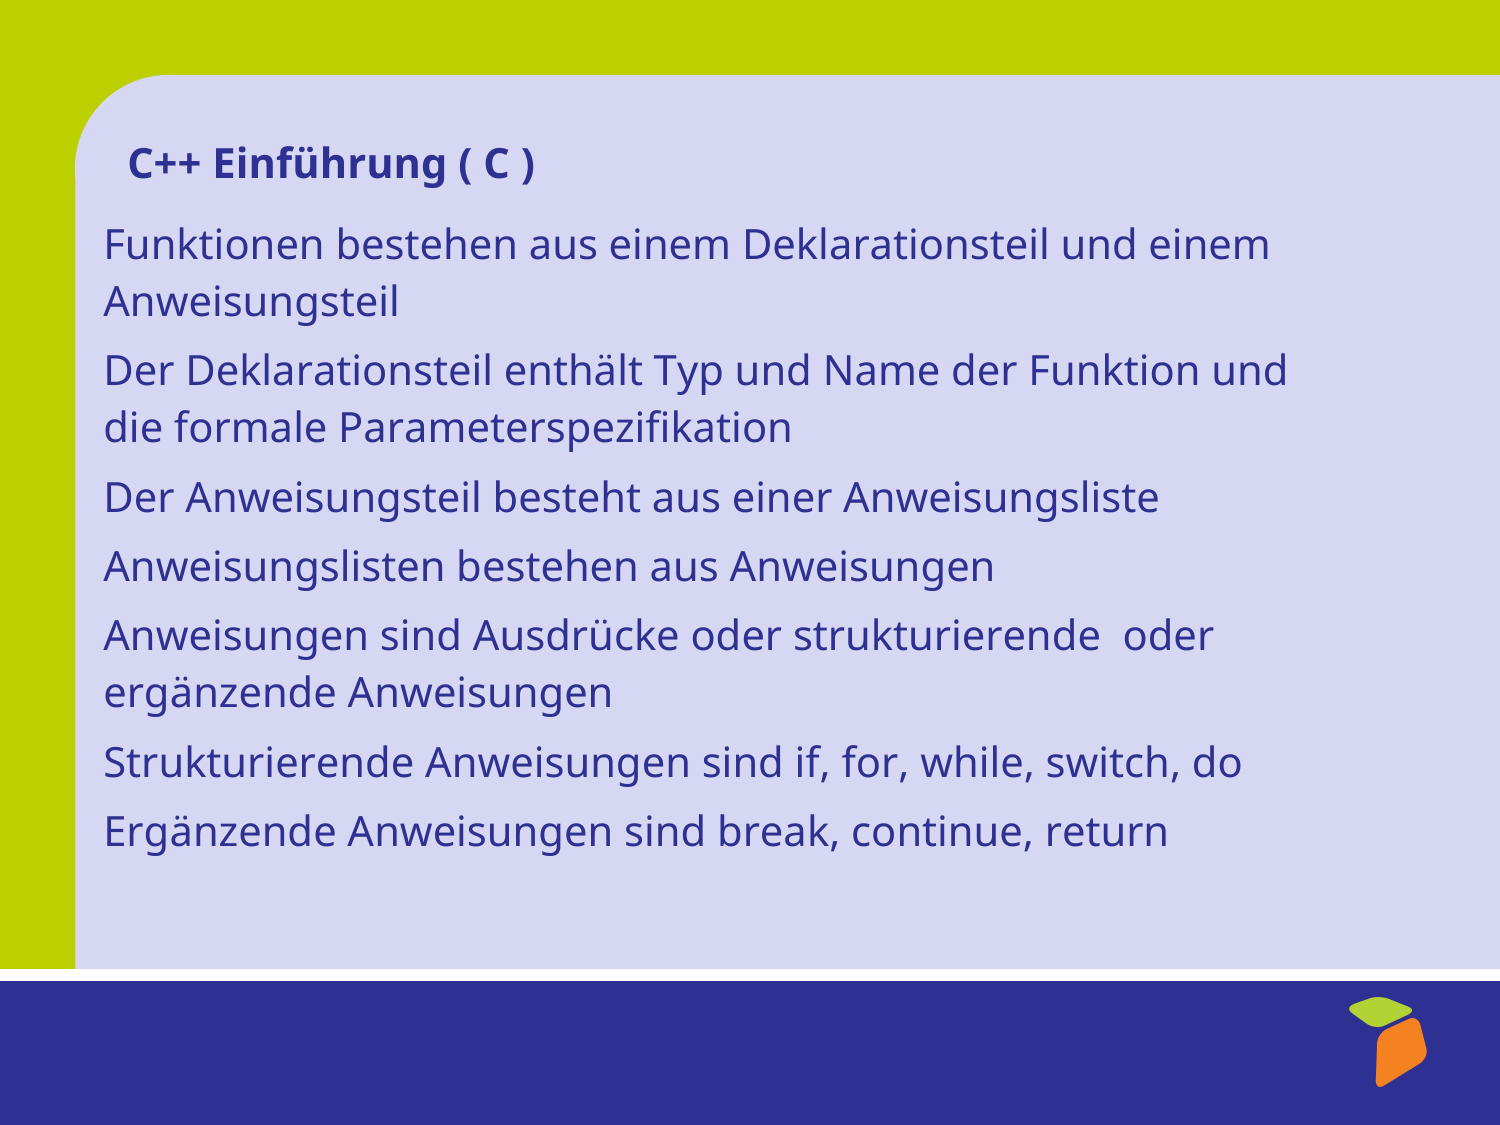

# C++ Einführung ( C )
Funktionen bestehen aus einem Deklarationsteil und einem Anweisungsteil
Der Deklarationsteil enthält Typ und Name der Funktion und die formale Parameterspezifikation
Der Anweisungsteil besteht aus einer Anweisungsliste
Anweisungslisten bestehen aus Anweisungen
Anweisungen sind Ausdrücke oder strukturierende oder ergänzende Anweisungen
Strukturierende Anweisungen sind if, for, while, switch, do
Ergänzende Anweisungen sind break, continue, return